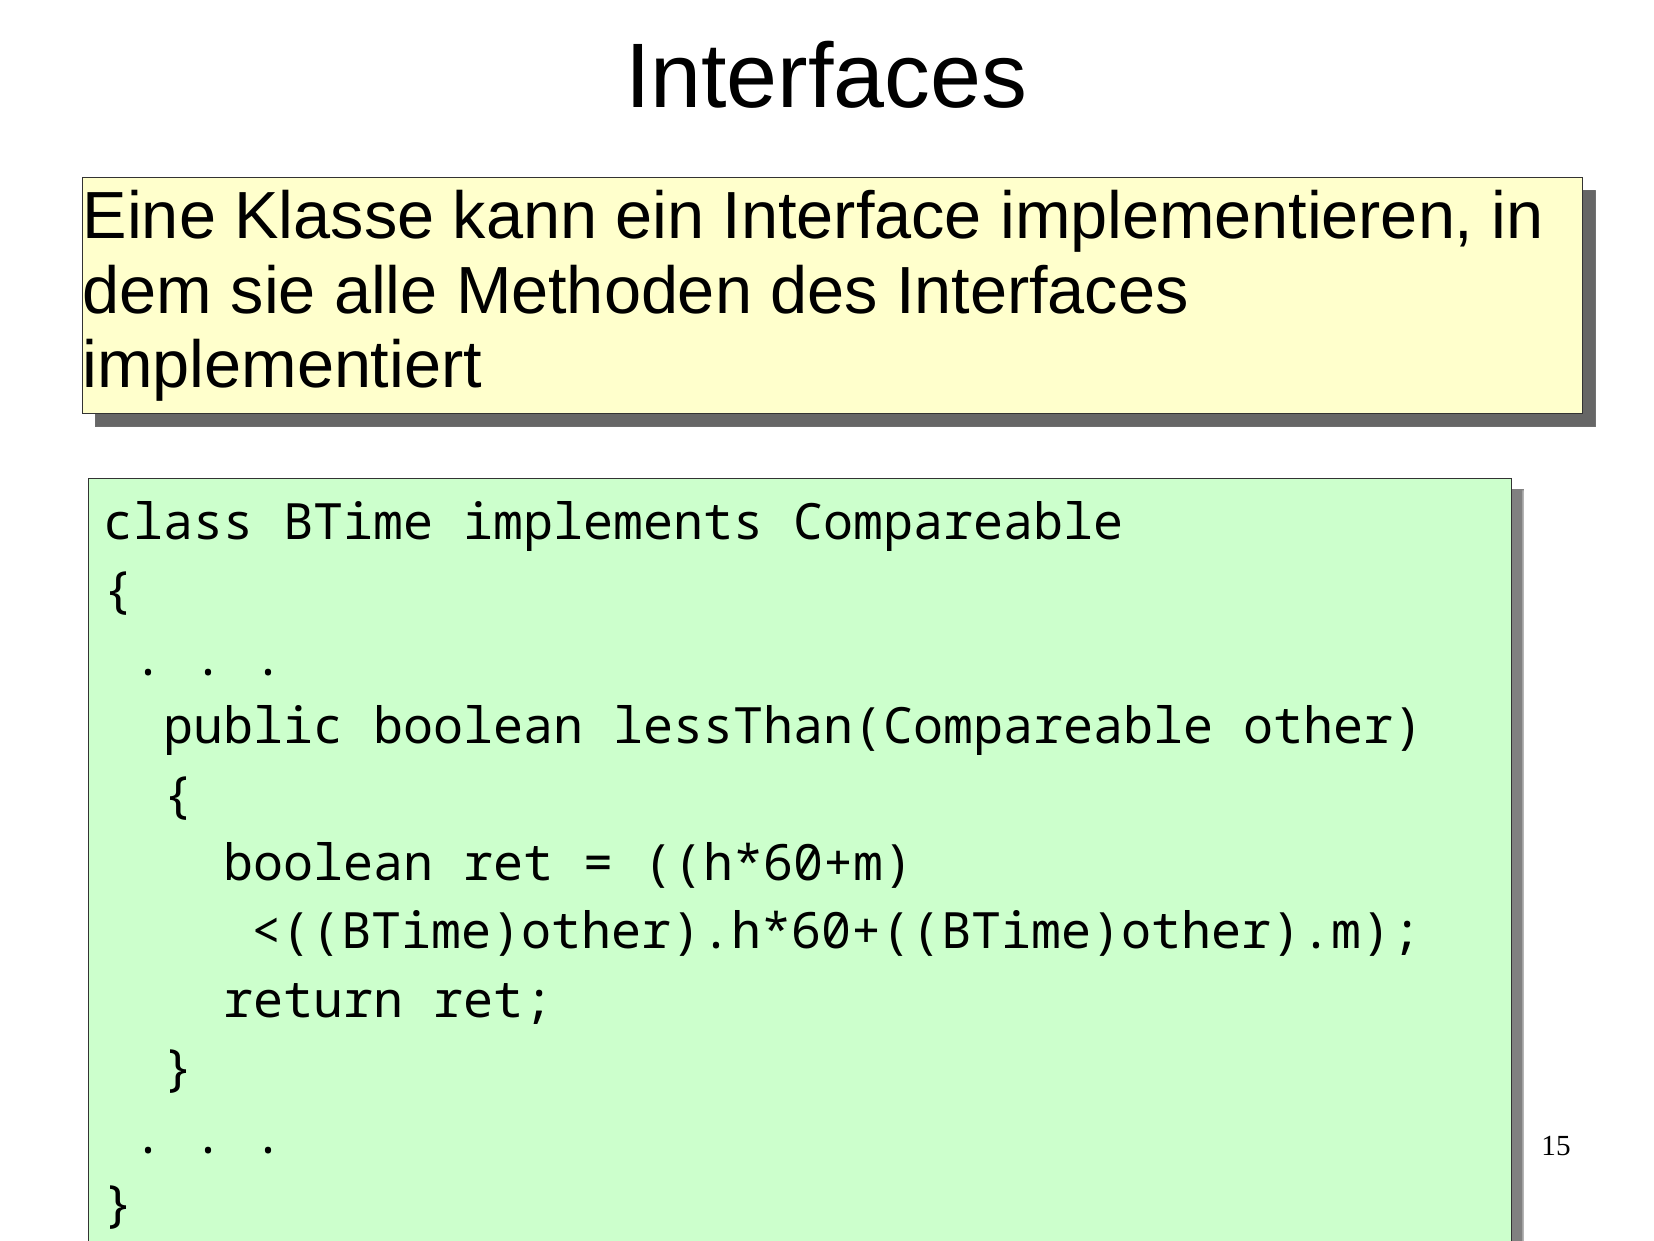

# Interfaces
Eine Klasse kann ein Interface implementieren, in dem sie alle Methoden des Interfaces implementiert
class BTime implements Compareable
{
 . . .
 public boolean lessThan(Compareable other)
 {
 boolean ret = ((h*60+m)
		<((BTime)other).h*60+((BTime)other).m);
 return ret;
 }
 . . .
}
15